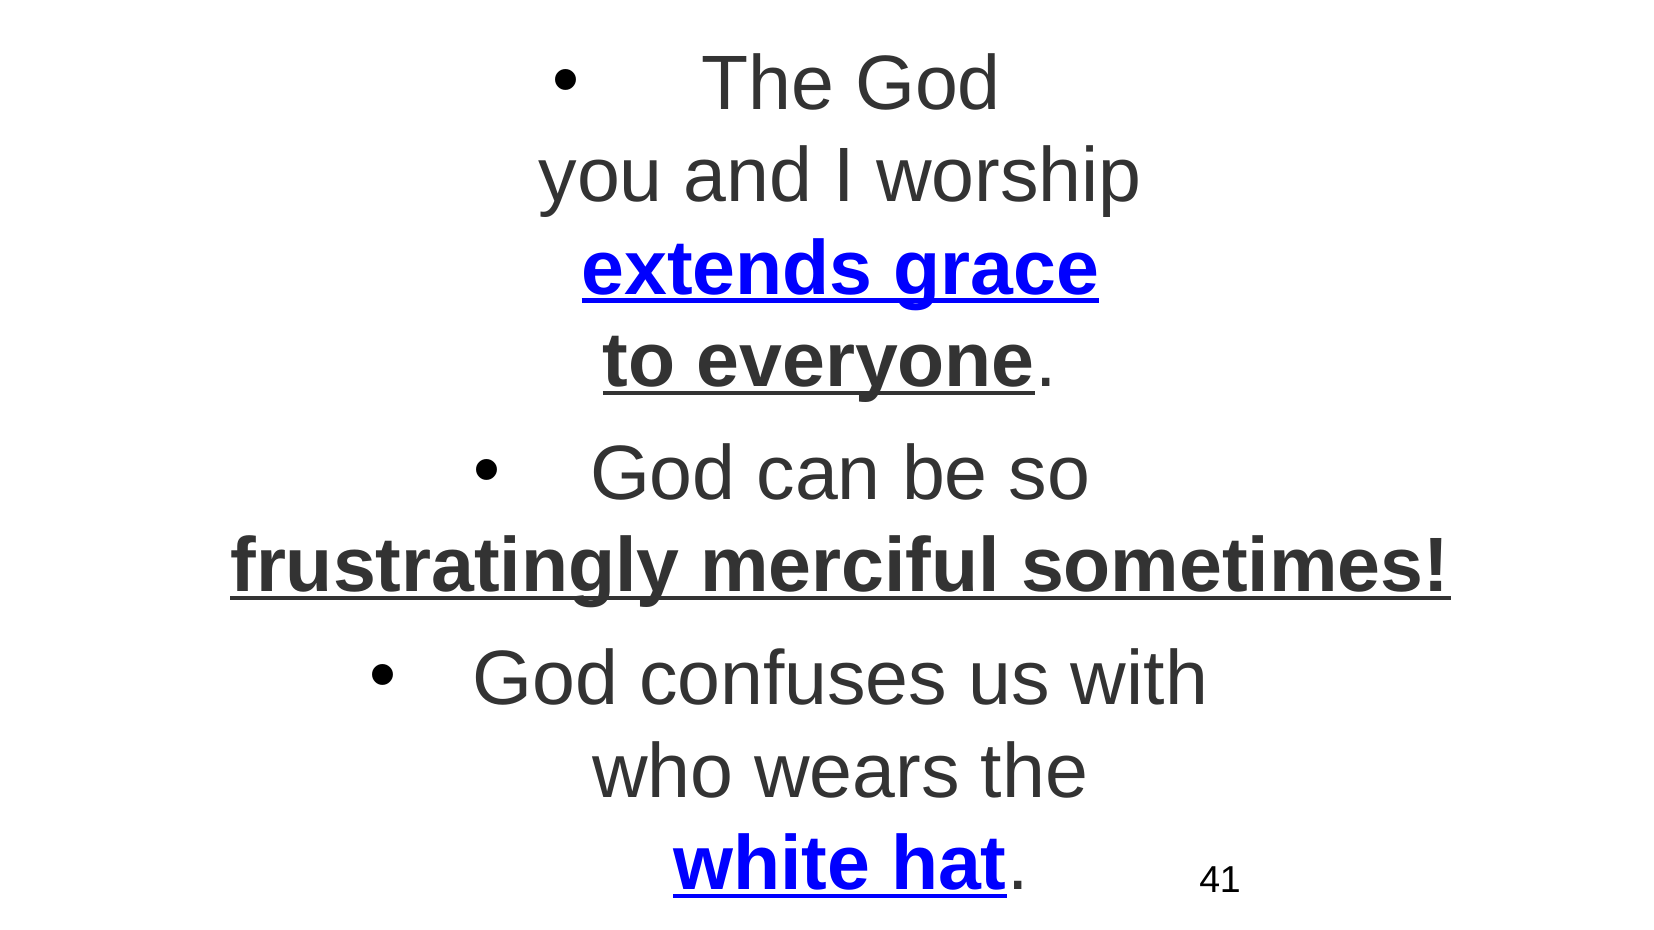

# The God you and I worship extends grace to everyone.
God can be so
frustratingly merciful sometimes!
God confuses us with
who wears the
white hat.
41